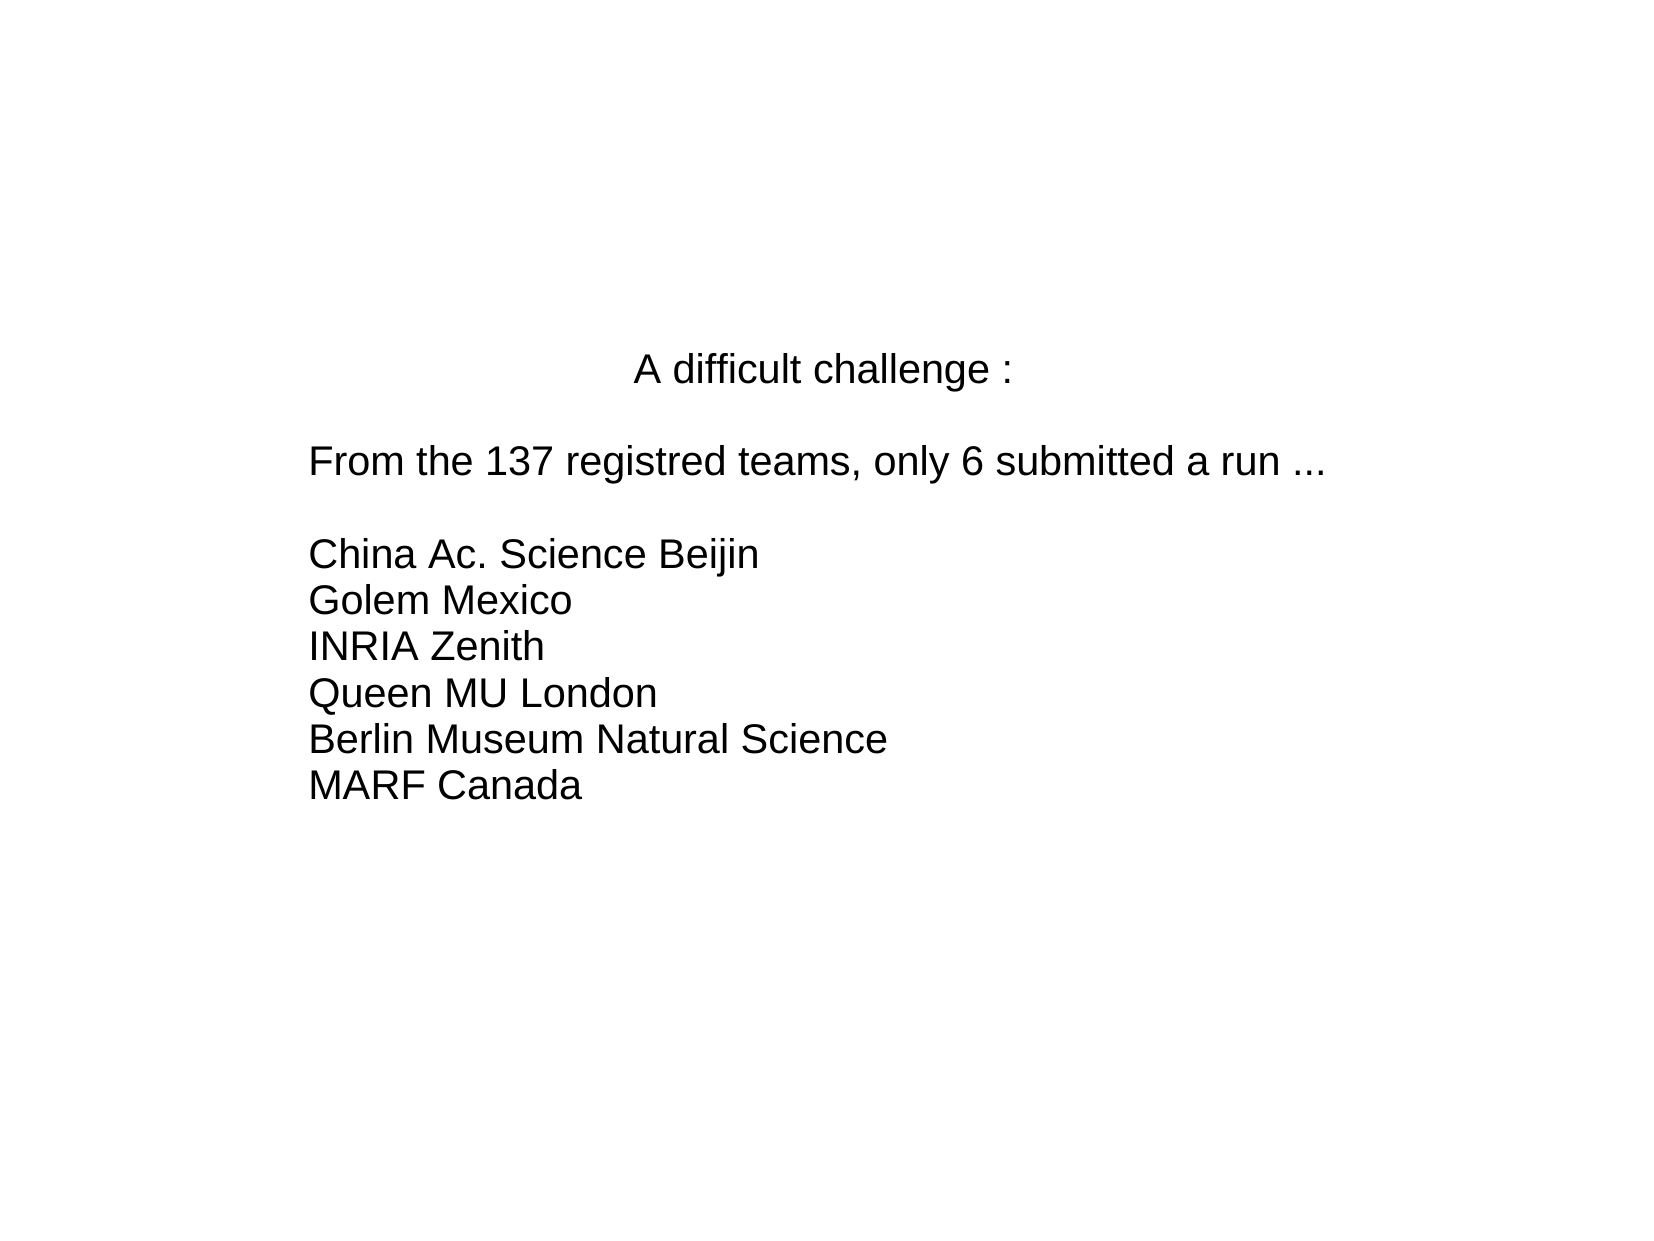

A difficult challenge :
From the 137 registred teams, only 6 submitted a run ...
China Ac. Science Beijin
Golem Mexico
INRIA Zenith
Queen MU London
Berlin Museum Natural Science
MARF Canada